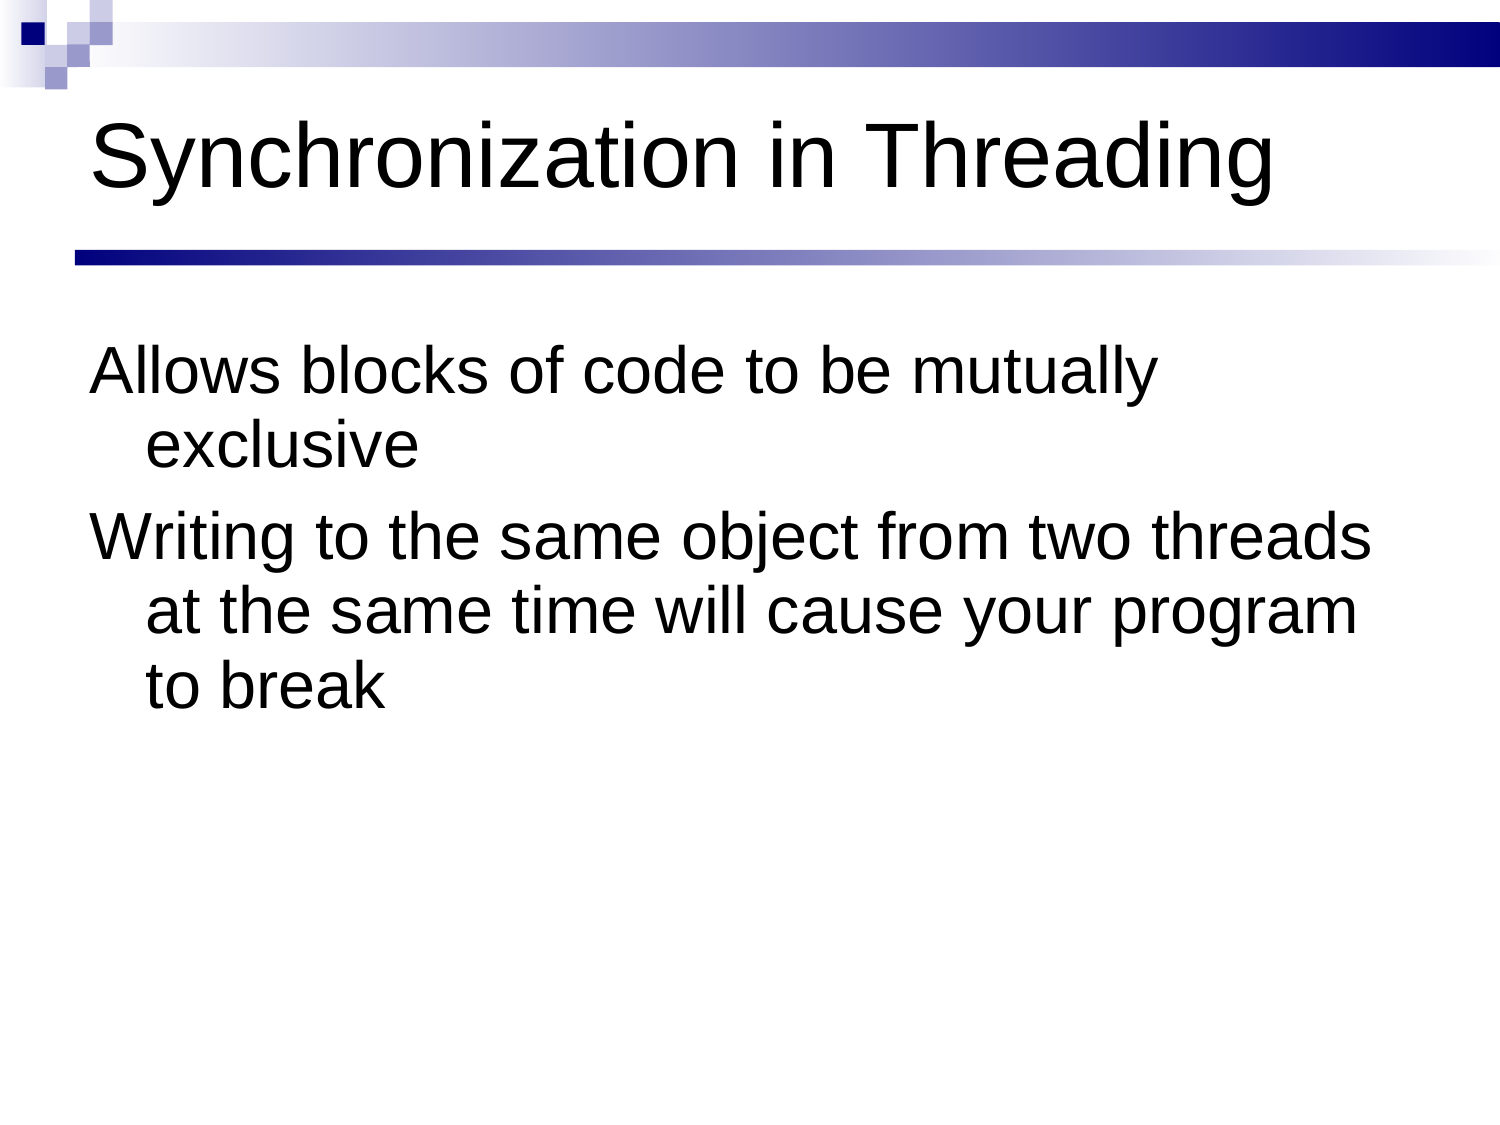

# Synchronization in Threading
Allows blocks of code to be mutually exclusive
Writing to the same object from two threads at the same time will cause your program to break